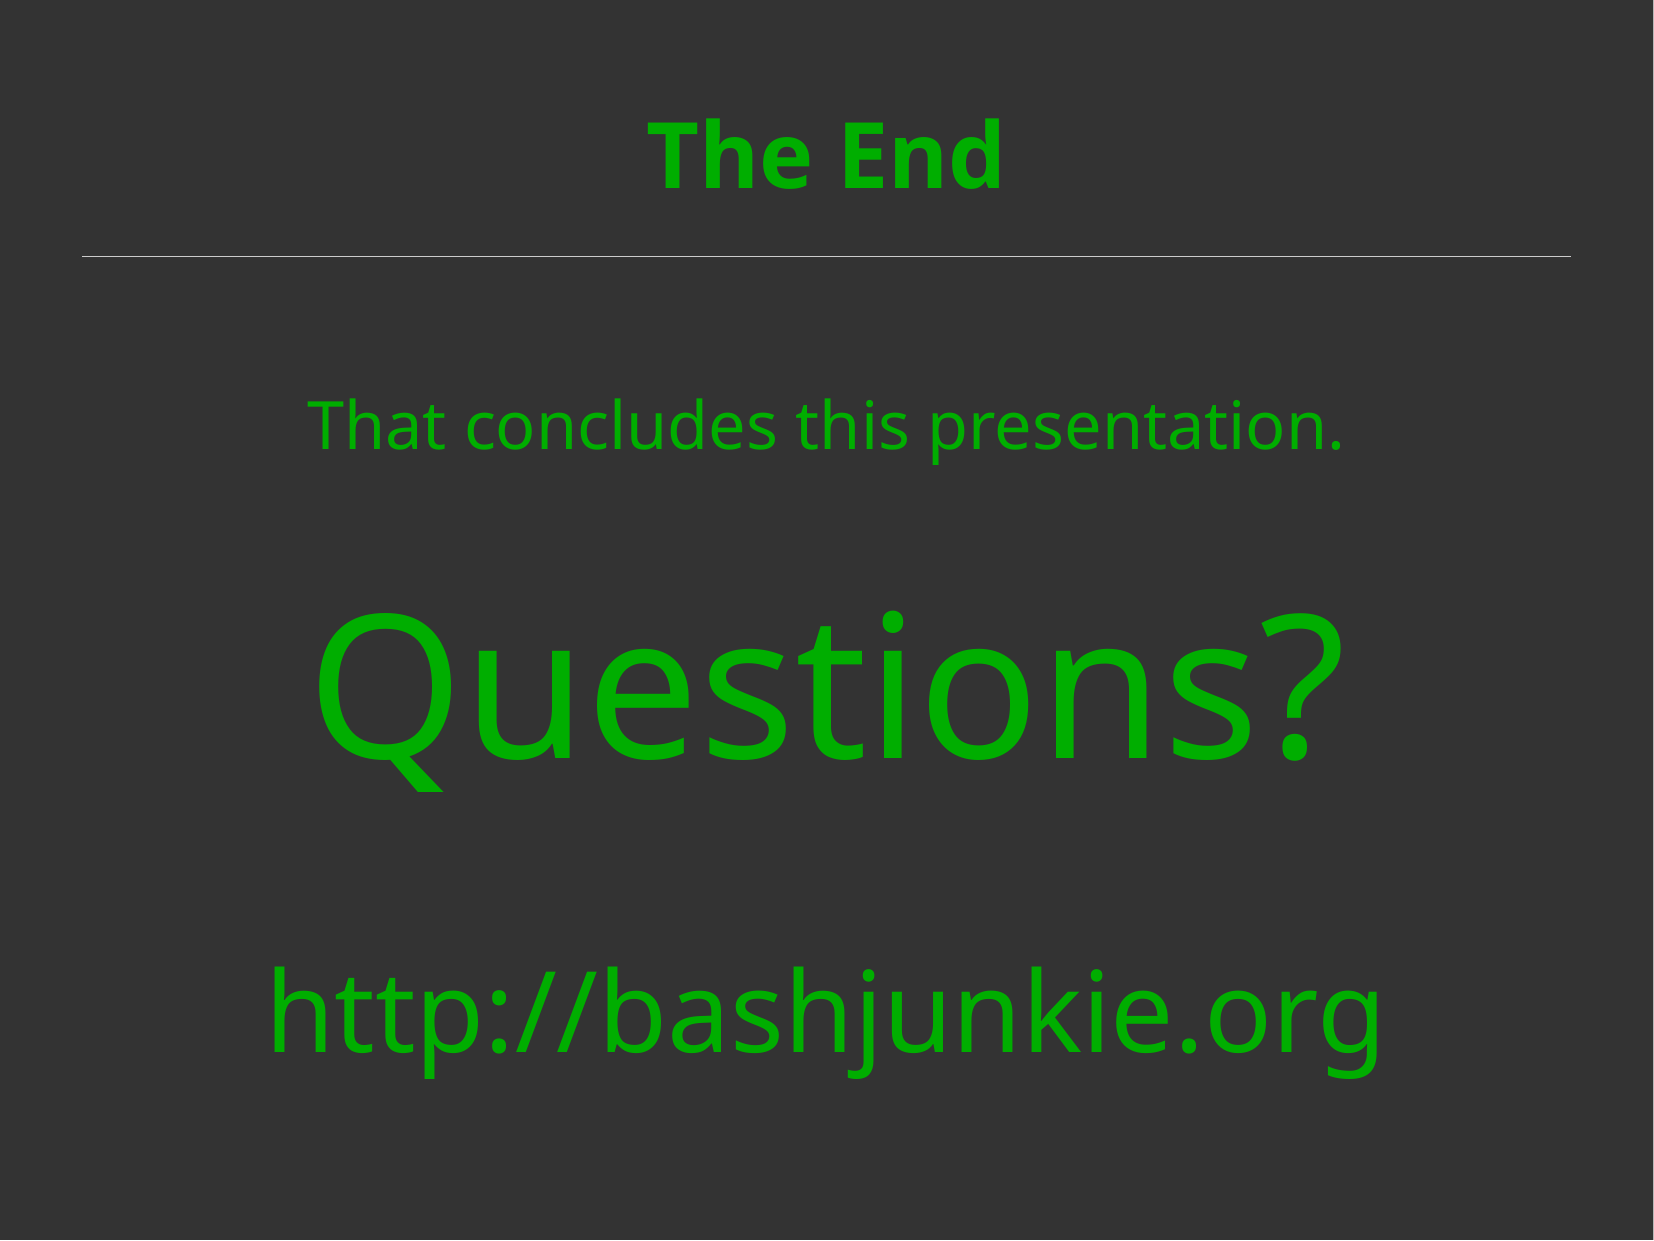

# The End
That concludes this presentation.
Questions?
http://bashjunkie.org